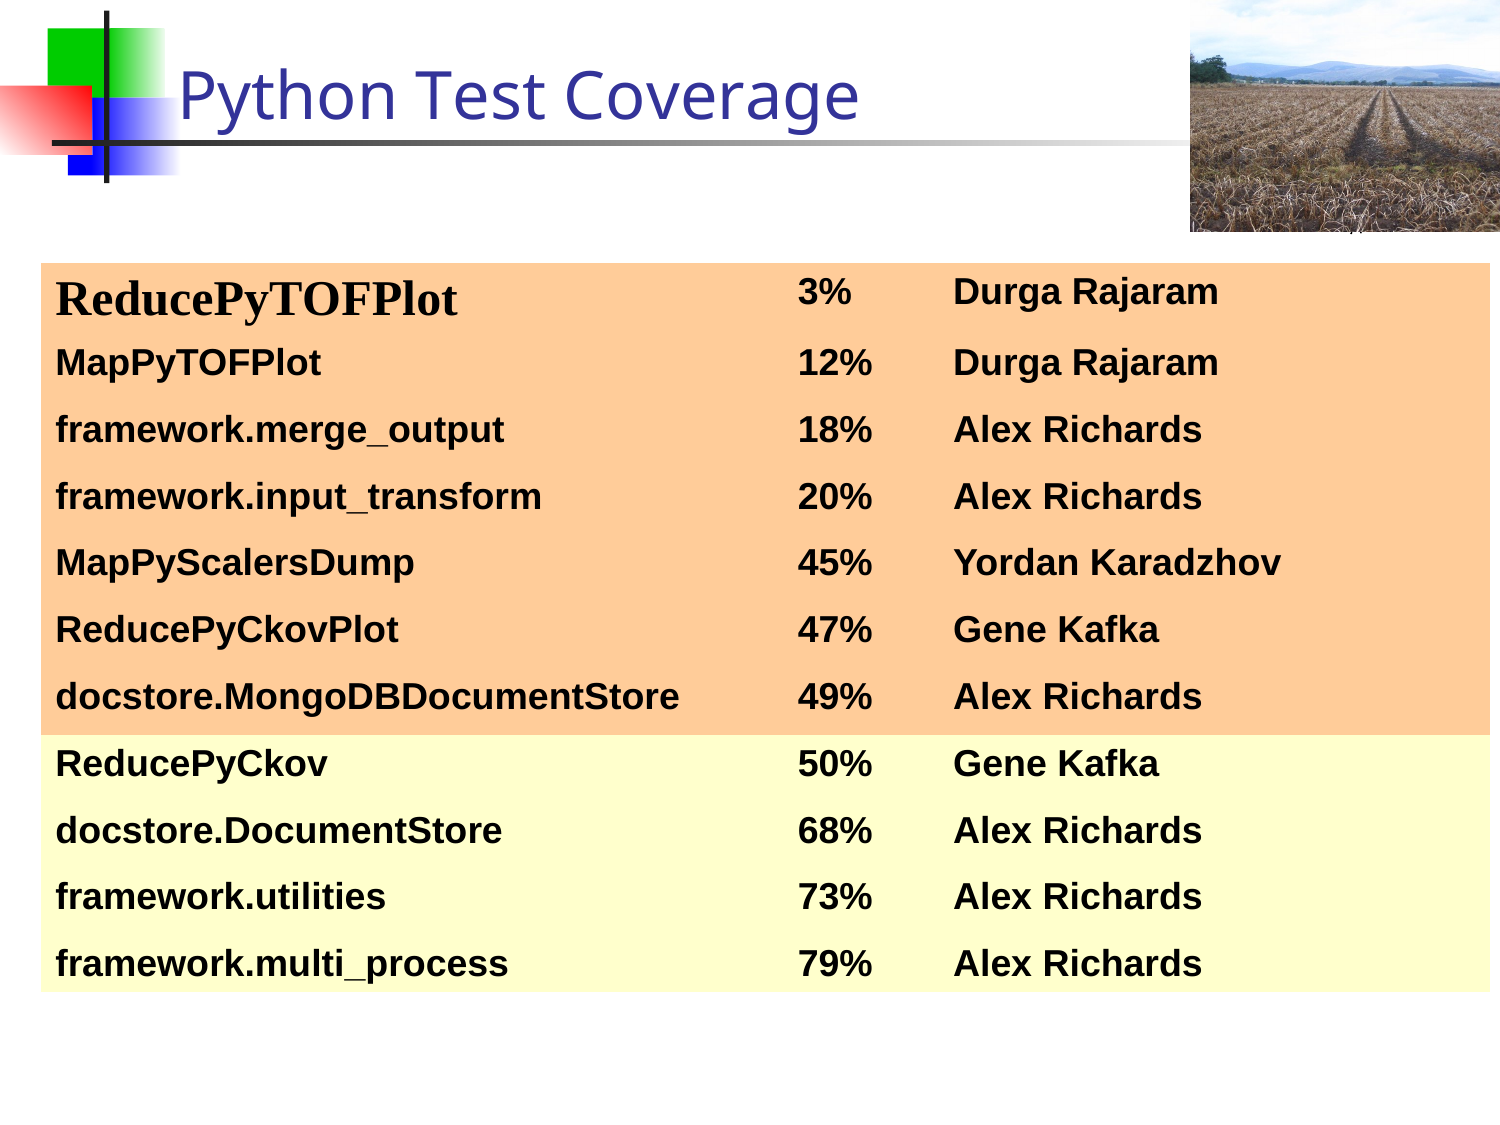

# Python Test Coverage
| ReducePyTOFPlot | 3% | Durga Rajaram |
| --- | --- | --- |
| MapPyTOFPlot | 12% | Durga Rajaram |
| framework.merge\_output | 18% | Alex Richards |
| framework.input\_transform | 20% | Alex Richards |
| MapPyScalersDump | 45% | Yordan Karadzhov |
| ReducePyCkovPlot | 47% | Gene Kafka |
| docstore.MongoDBDocumentStore | 49% | Alex Richards |
| ReducePyCkov | 50% | Gene Kafka |
| docstore.DocumentStore | 68% | Alex Richards |
| framework.utilities | 73% | Alex Richards |
| framework.multi\_process | 79% | Alex Richards |
Documentation exists for tracker but is not integrated
Documentation exists for data structure and API but developer level docs for the code that calls MC+Recon modules is missing